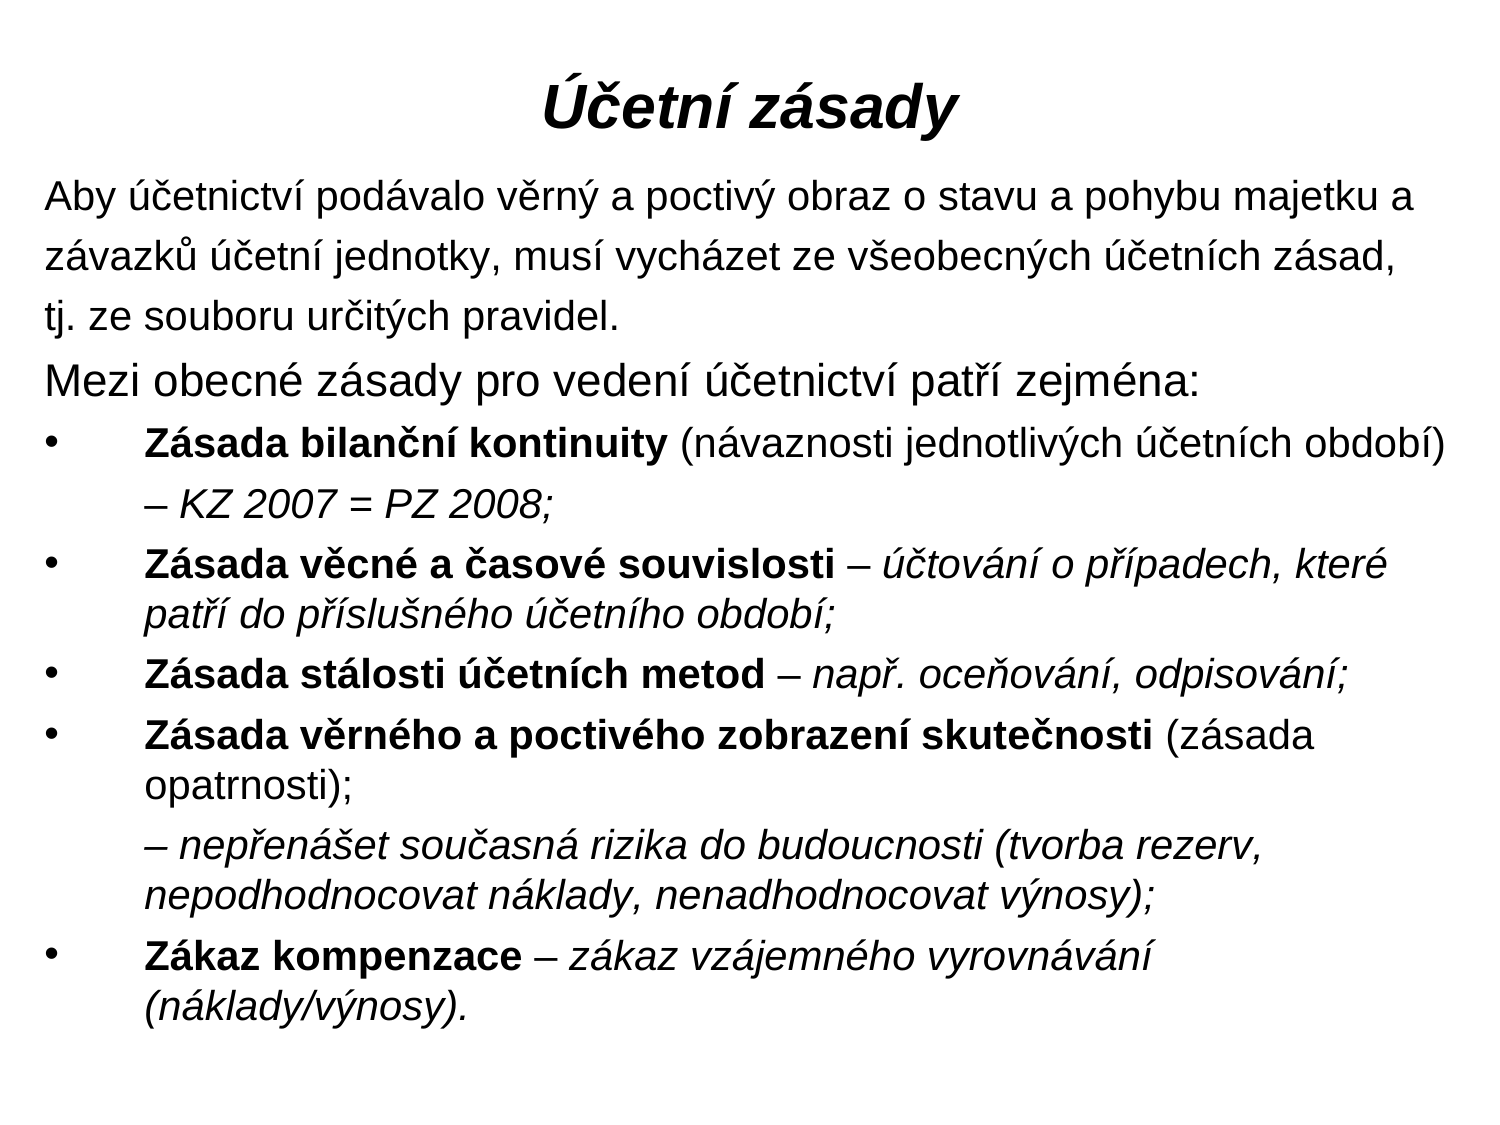

# Účetní zásady
Aby účetnictví podávalo věrný a poctivý obraz o stavu a pohybu majetku a
závazků účetní jednotky, musí vycházet ze všeobecných účetních zásad,
tj. ze souboru určitých pravidel.
Mezi obecné zásady pro vedení účetnictví patří zejména:
Zásada bilanční kontinuity (návaznosti jednotlivých účetních období)
	– KZ 2007 = PZ 2008;
Zásada věcné a časové souvislosti – účtování o případech, které patří do příslušného účetního období;
Zásada stálosti účetních metod – např. oceňování, odpisování;
Zásada věrného a poctivého zobrazení skutečnosti (zásada opatrnosti);
	– nepřenášet současná rizika do budoucnosti (tvorba rezerv, nepodhodnocovat náklady, nenadhodnocovat výnosy);
Zákaz kompenzace – zákaz vzájemného vyrovnávání (náklady/výnosy).